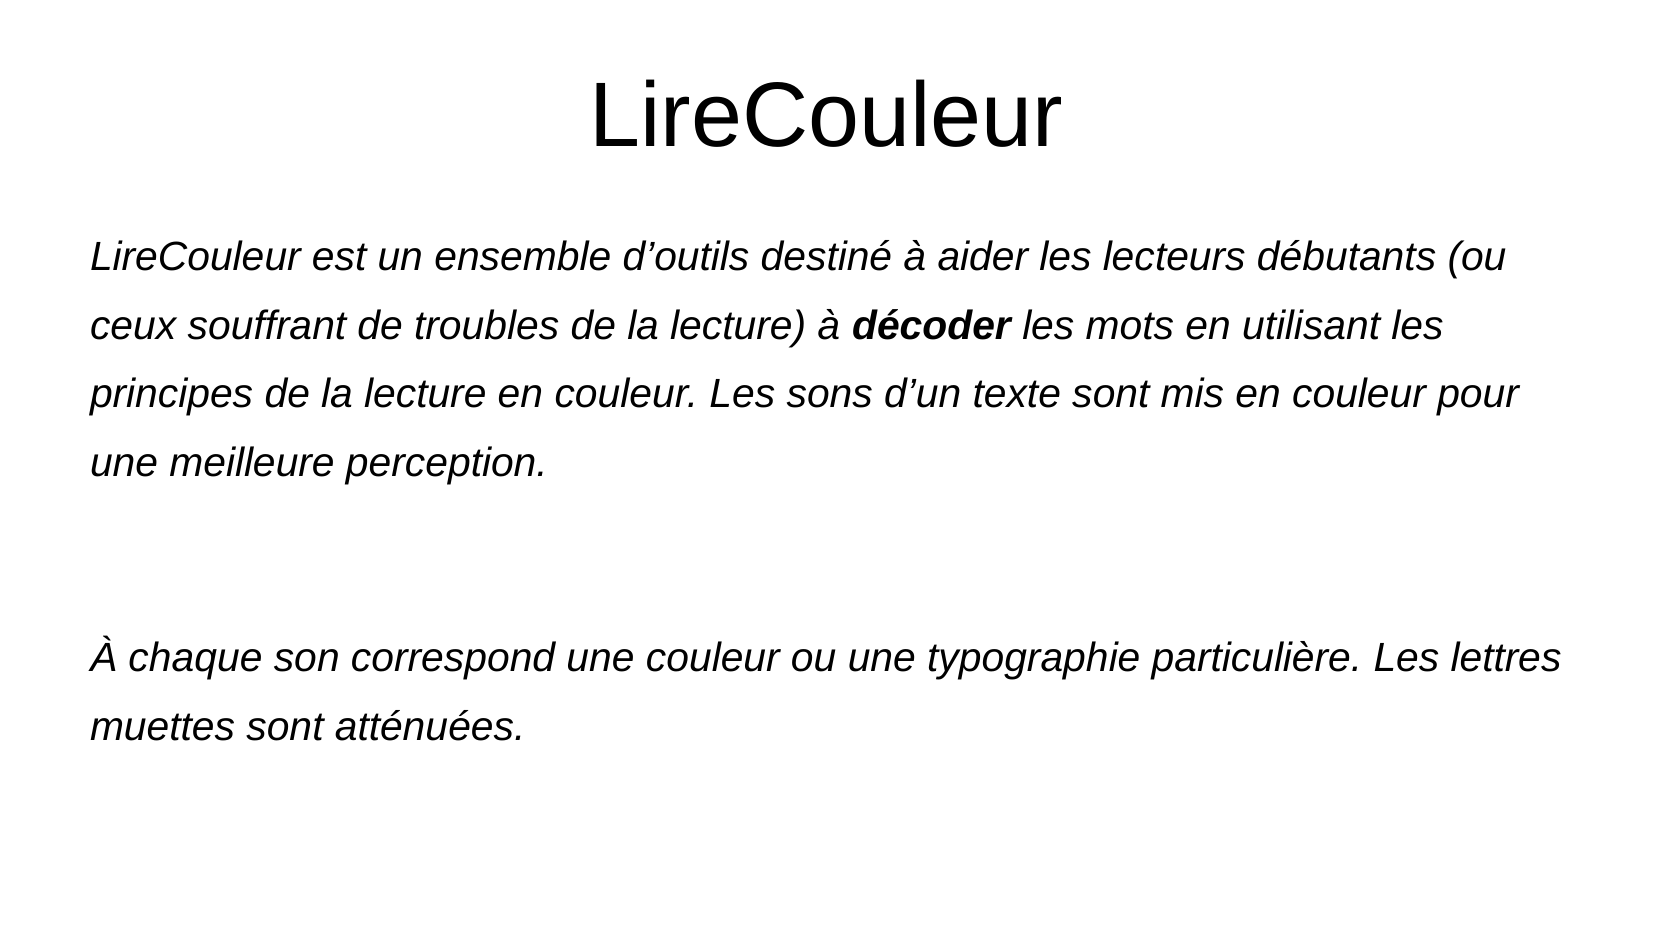

# LireCouleur
LireCouleur est un ensemble d’outils destiné à aider les lecteurs débutants (ou ceux souffrant de troubles de la lecture) à décoder les mots en utilisant les principes de la lecture en couleur. Les sons d’un texte sont mis en couleur pour une meilleure perception.
À chaque son correspond une couleur ou une typographie particulière. Les lettres muettes sont atténuées.